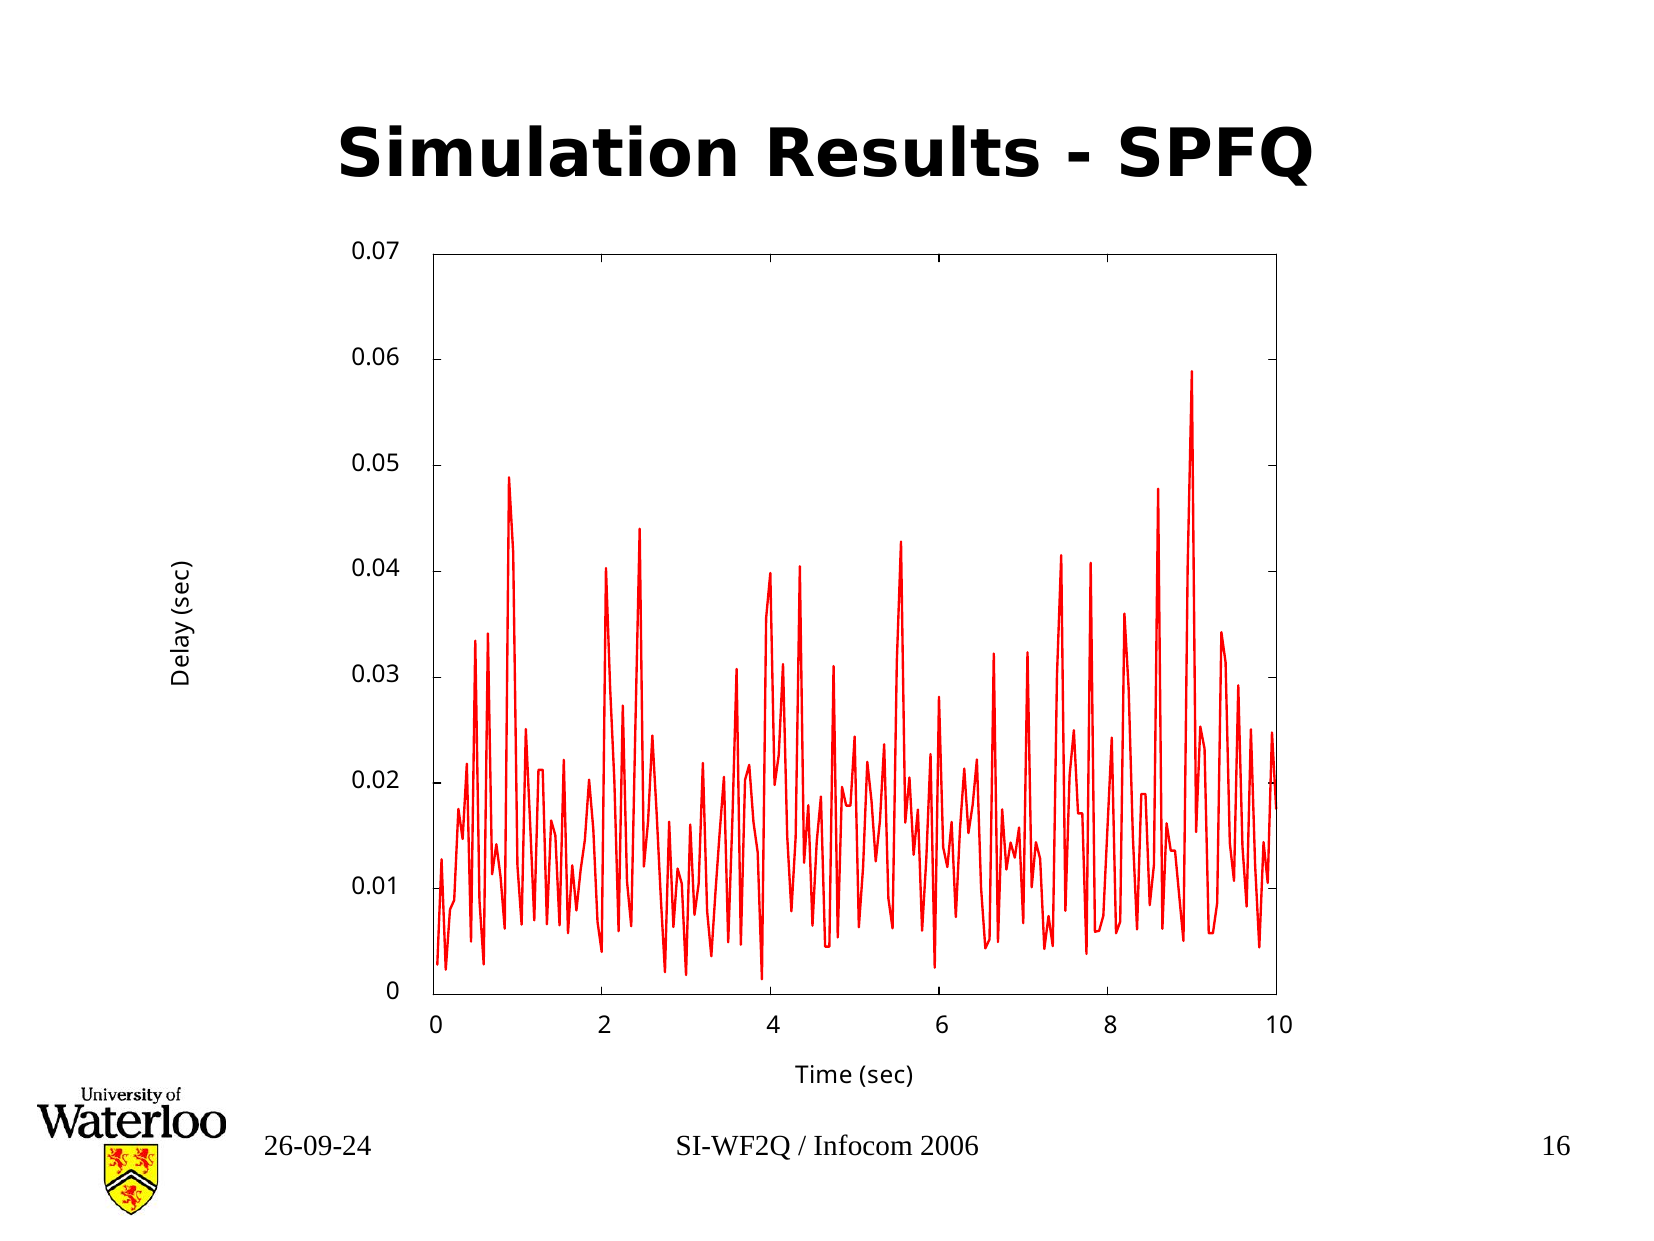

# Simulation Results - SPFQ
SI-WF2Q / Infocom 2006
16